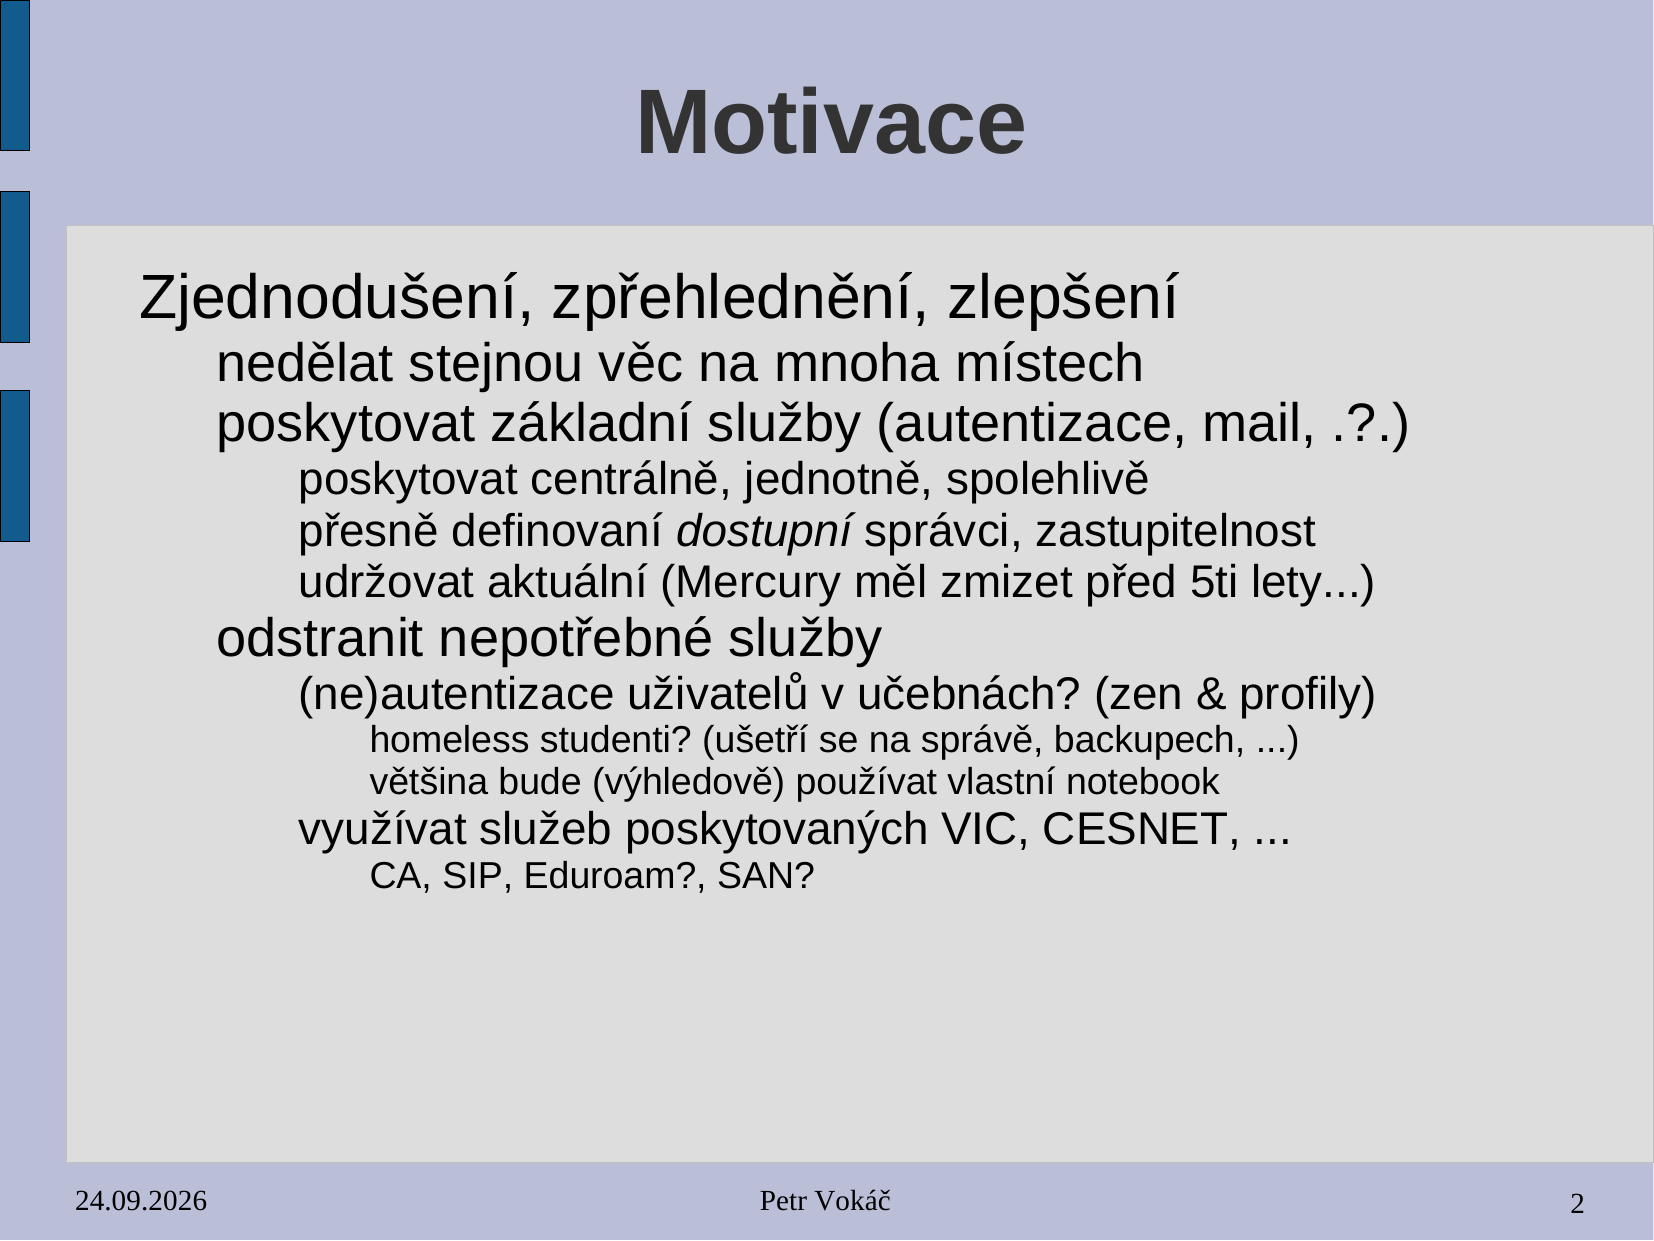

# Motivace
Zjednodušení, zpřehlednění, zlepšení
nedělat stejnou věc na mnoha místech
poskytovat základní služby (autentizace, mail, .?.)
poskytovat centrálně, jednotně, spolehlivě
přesně definovaní dostupní správci, zastupitelnost
udržovat aktuální (Mercury měl zmizet před 5ti lety...)
odstranit nepotřebné služby
(ne)autentizace uživatelů v učebnách? (zen & profily)
homeless studenti? (ušetří se na správě, backupech, ...)
většina bude (výhledově) používat vlastní notebook
využívat služeb poskytovaných VIC, CESNET, ...
CA, SIP, Eduroam?, SAN?
Petr Vokáč
2